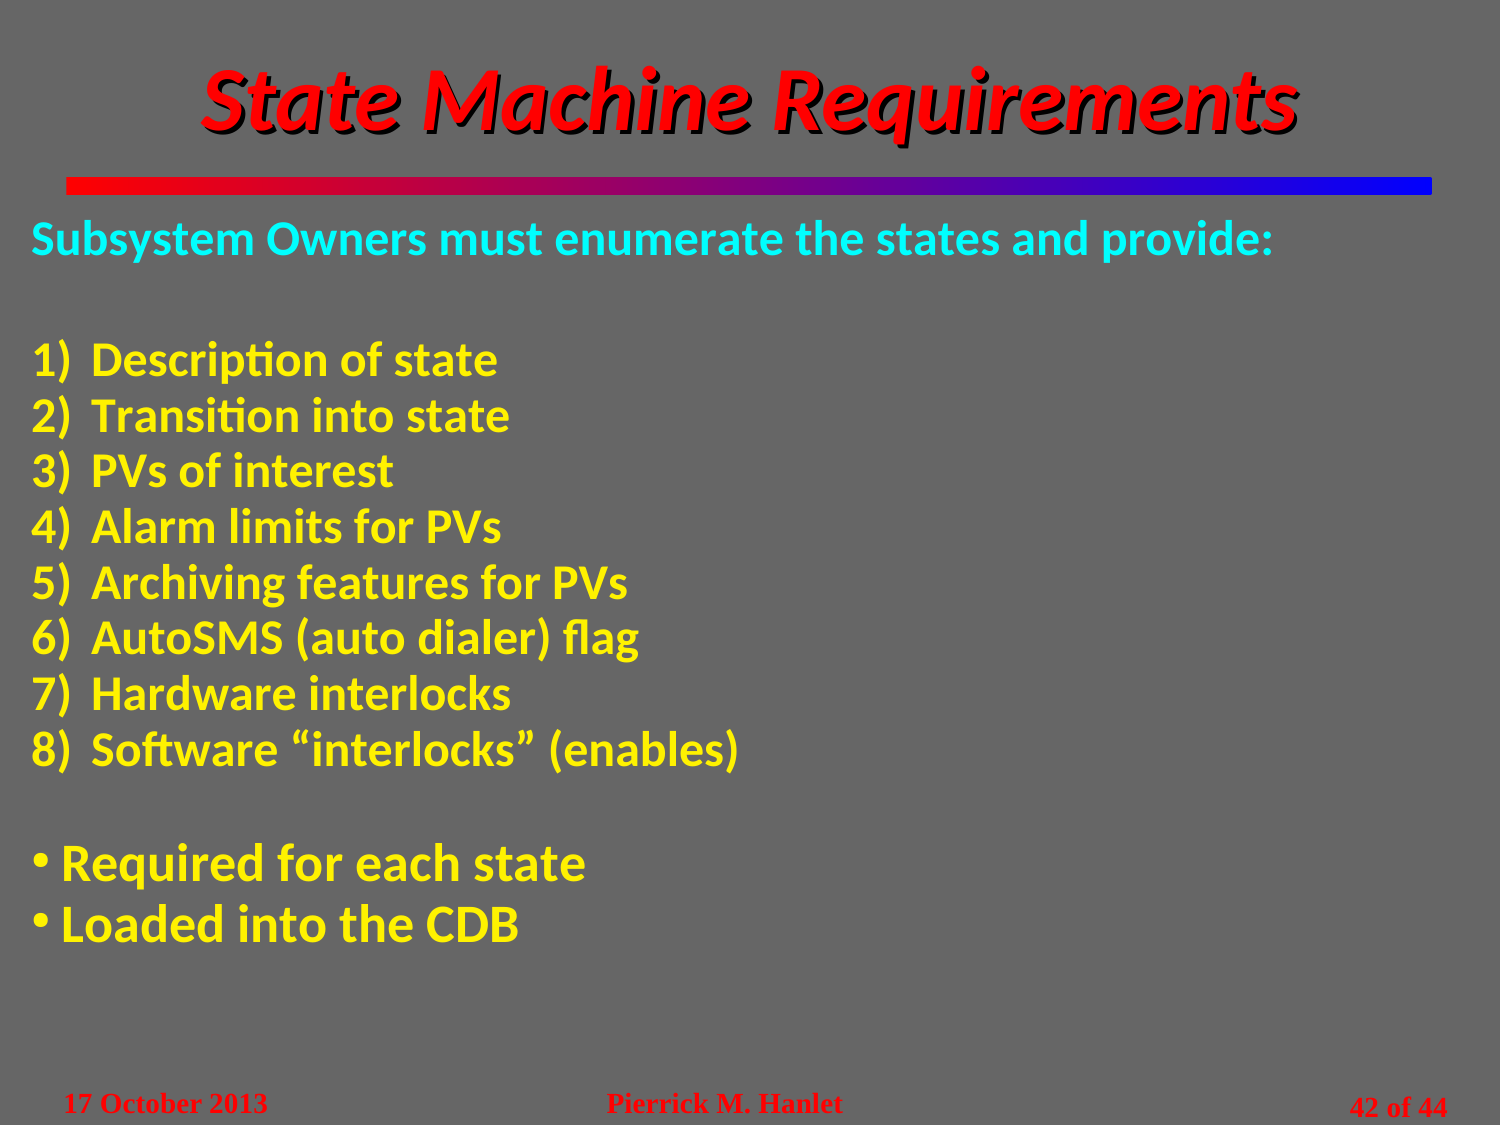

# State Machine Requirements
Subsystem Owners must enumerate the states and provide:
Description of state
Transition into state
PVs of interest
Alarm limits for PVs
Archiving features for PVs
AutoSMS (auto dialer) flag
Hardware interlocks
Software “interlocks” (enables)
Required for each state
Loaded into the CDB
42
17 October 2013
Pierrick Hanlet